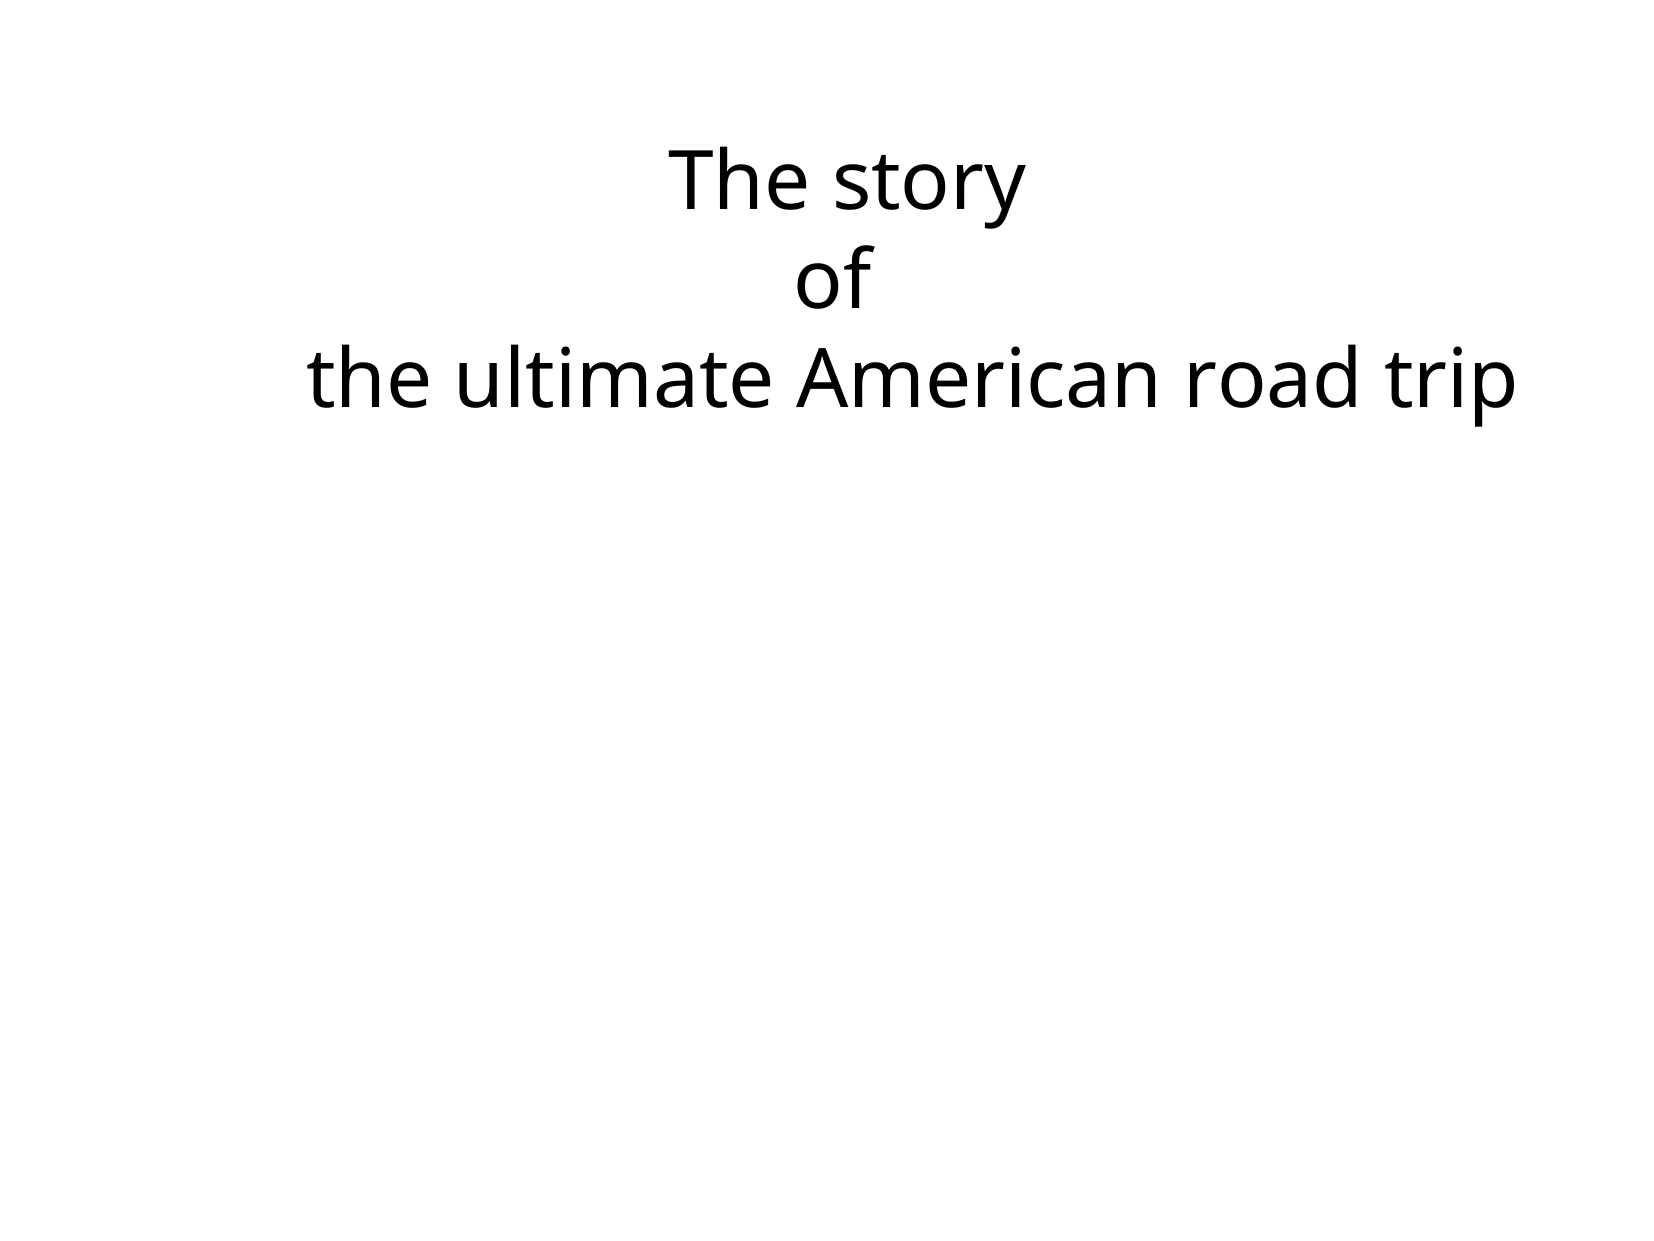

The story
of
the ultimate American road trip